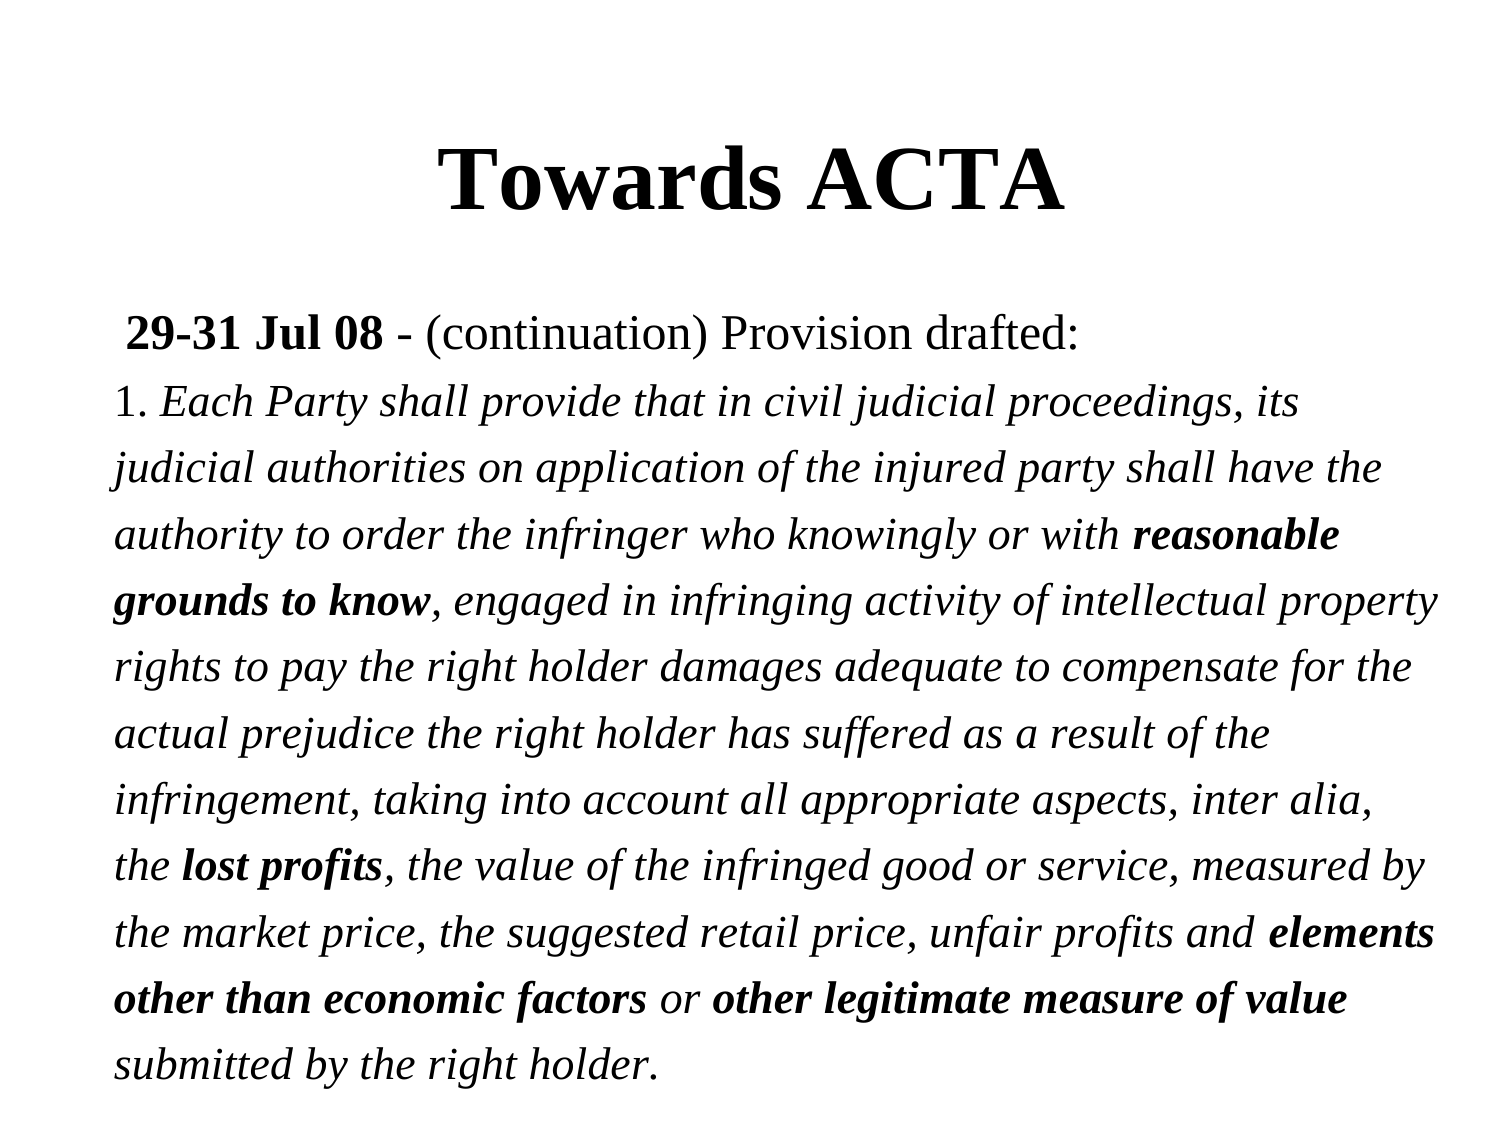

# Towards ACTA
 29-31 Jul 08 - (continuation) Provision drafted:
1. Each Party shall provide that in civil judicial proceedings, its judicial authorities on application of the injured party shall have the authority to order the infringer who knowingly or with reasonable grounds to know, engaged in infringing activity of intellectual property rights to pay the right holder damages adequate to compensate for the actual prejudice the right holder has suffered as a result of the infringement, taking into account all appropriate aspects, inter alia, the lost profits, the value of the infringed good or service, measured by the market price, the suggested retail price, unfair profits and elements other than economic factors or other legitimate measure of value submitted by the right holder.